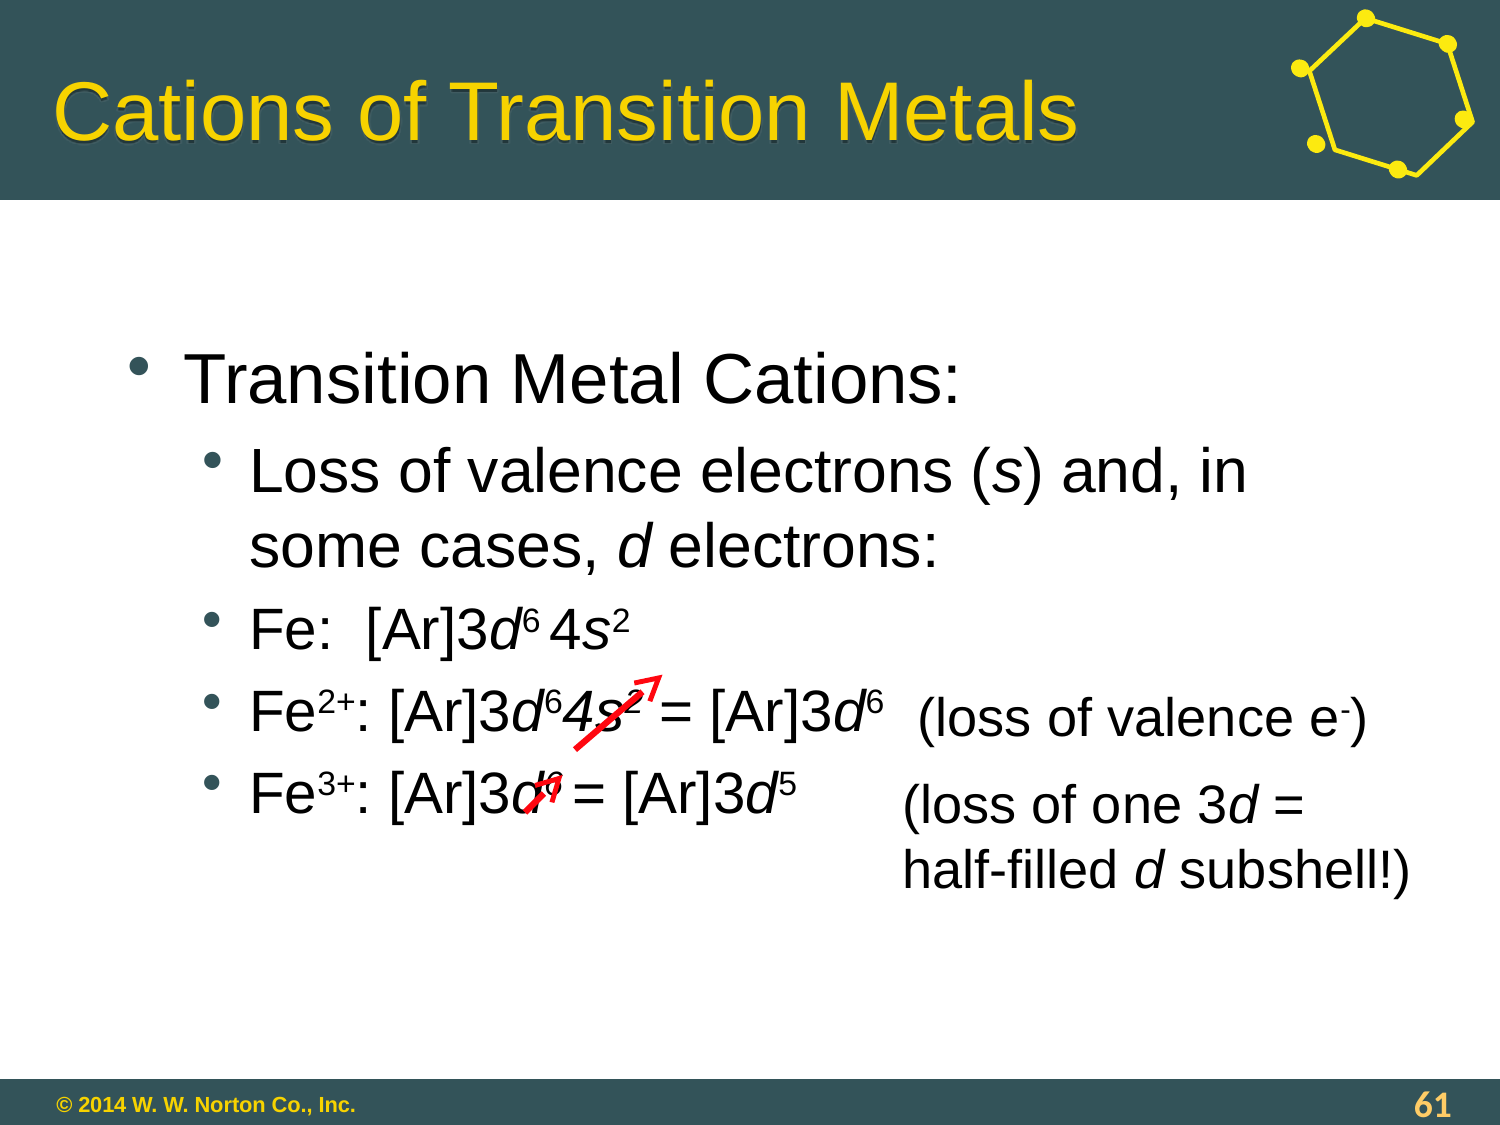

Cations of Transition Metals
# Transition Metal Cations:
Loss of valence electrons (s) and, in some cases, d electrons:
Fe: [Ar]3d6 4s2
Fe2+: [Ar]3d64s2 = [Ar]3d6
Fe3+: [Ar]3d6 = [Ar]3d5
(loss of valence e-)
(loss of one 3d = half-filled d subshell!)